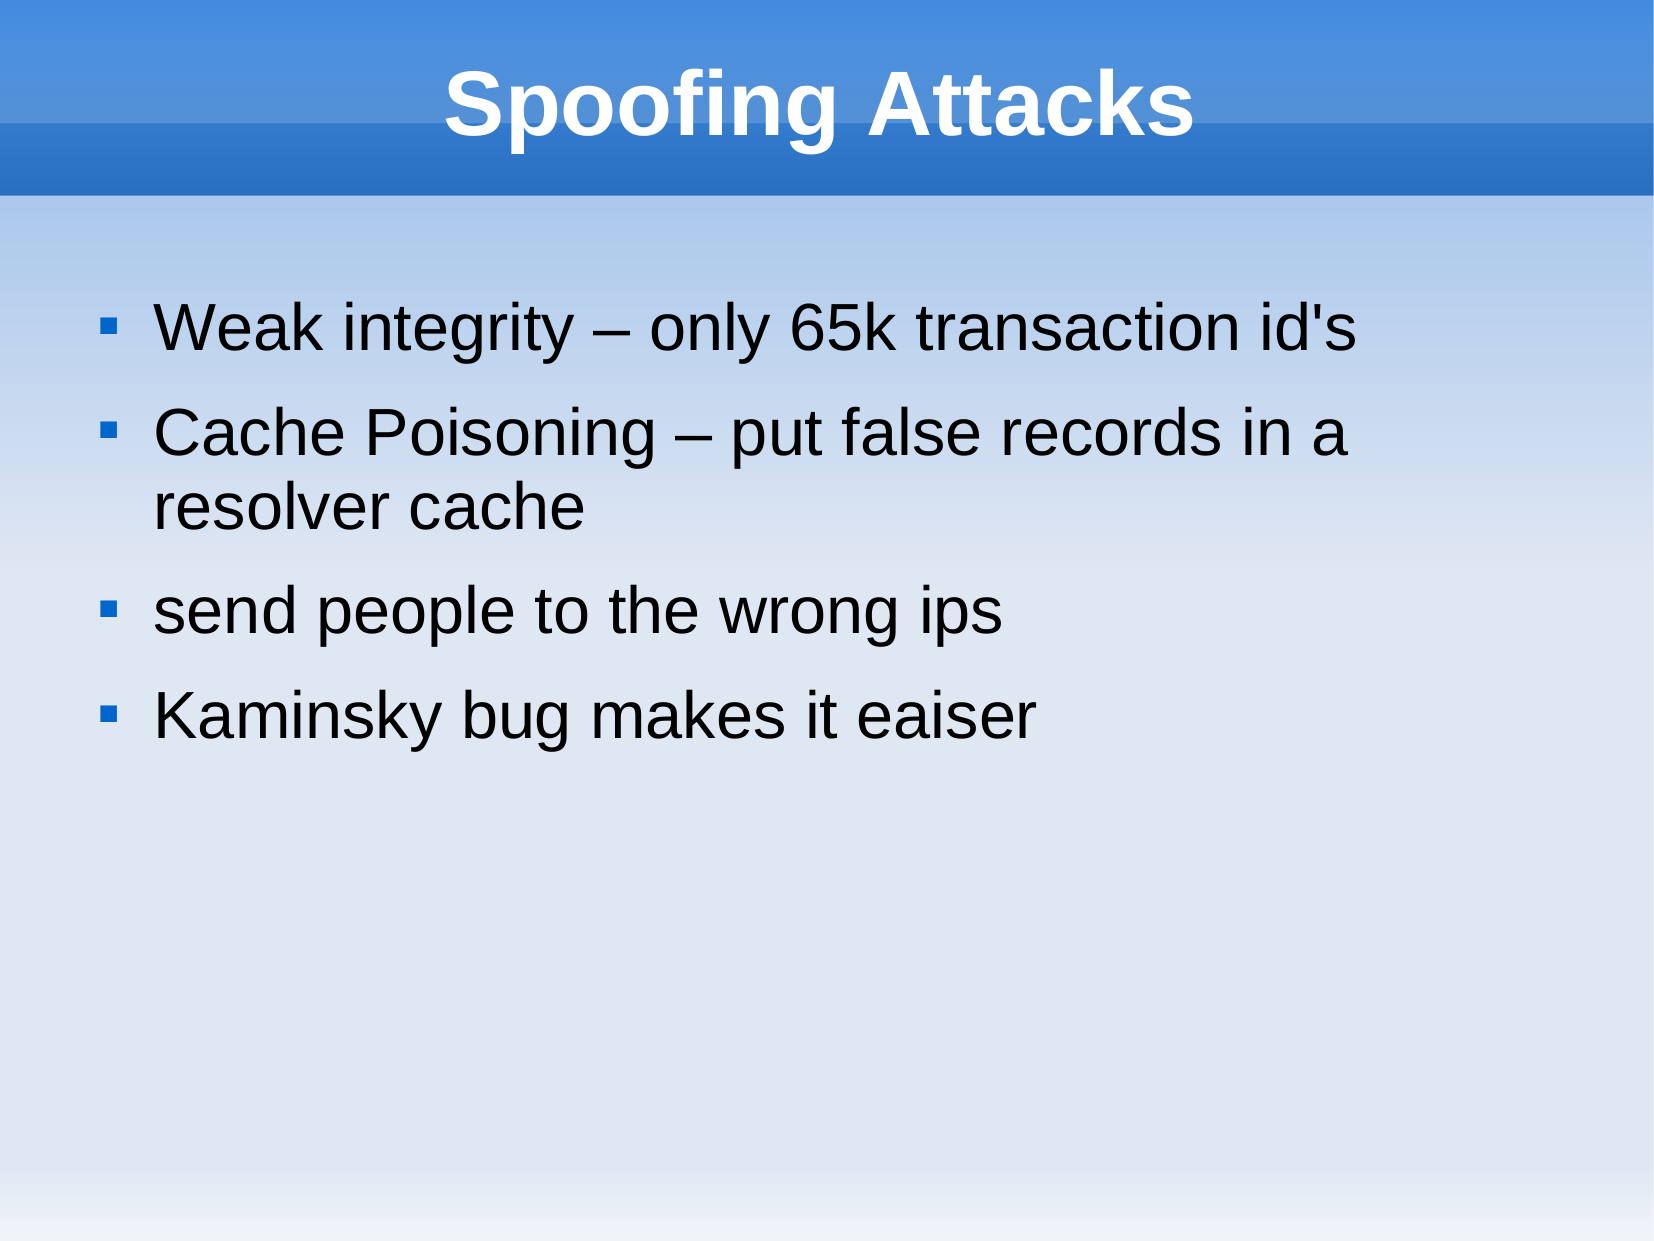

# Spoofing Attacks
Weak integrity – only 65k transaction id's
Cache Poisoning – put false records in a resolver cache
send people to the wrong ips
Kaminsky bug makes it eaiser